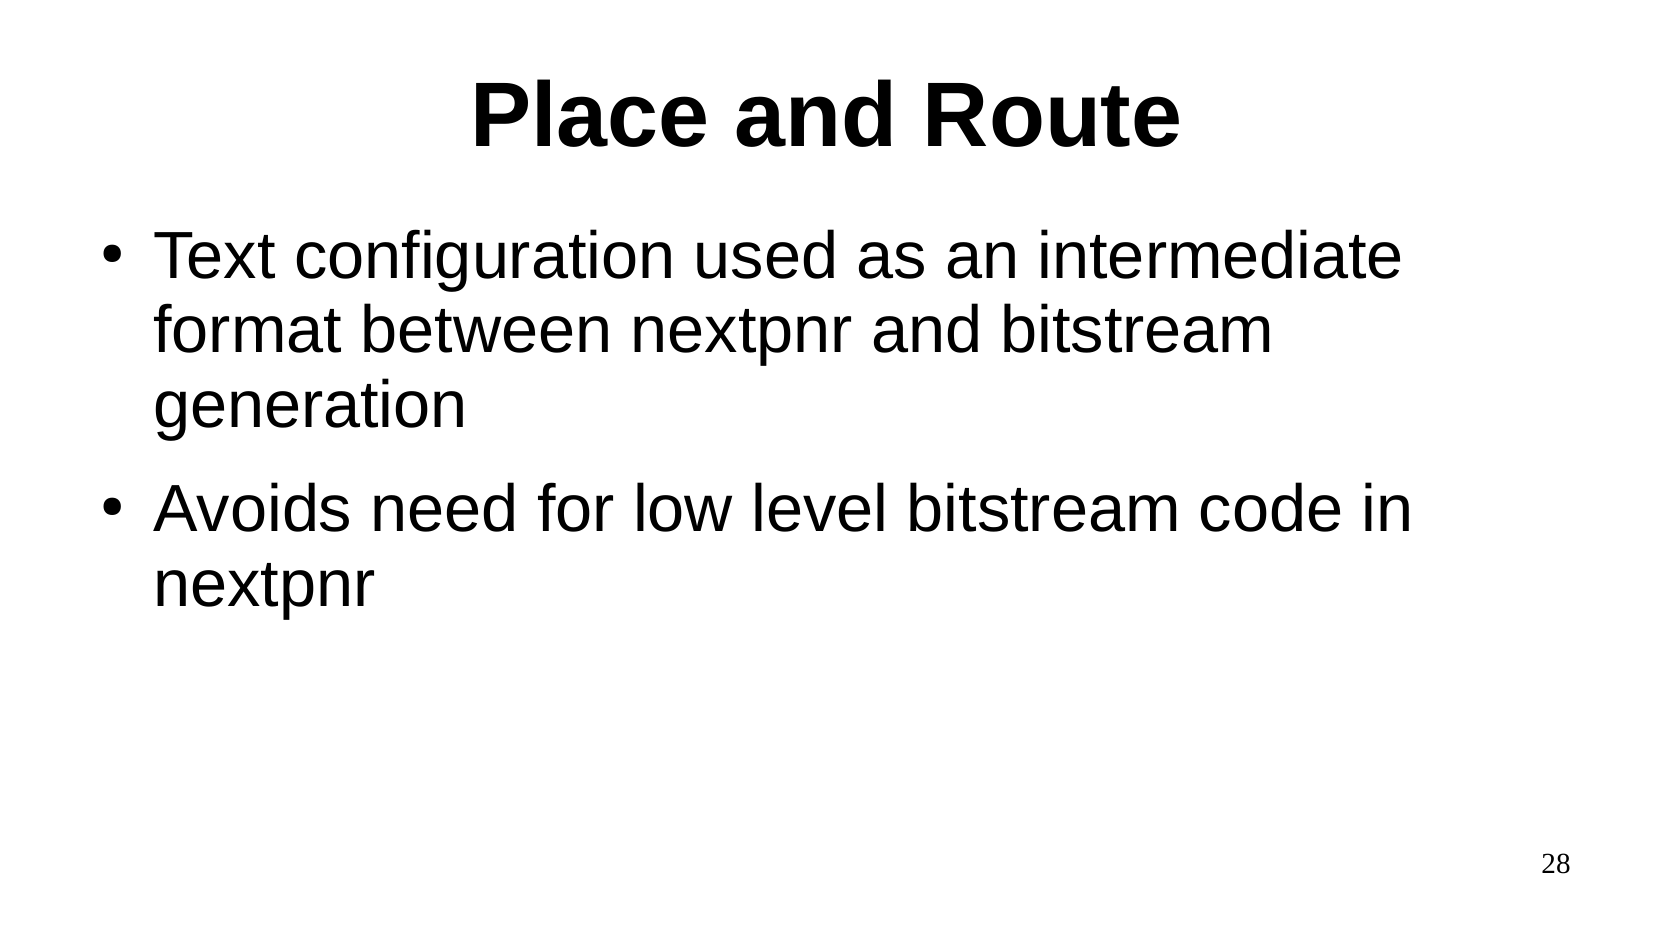

# Place and Route
Text configuration used as an intermediate format between nextpnr and bitstream generation
Avoids need for low level bitstream code in nextpnr